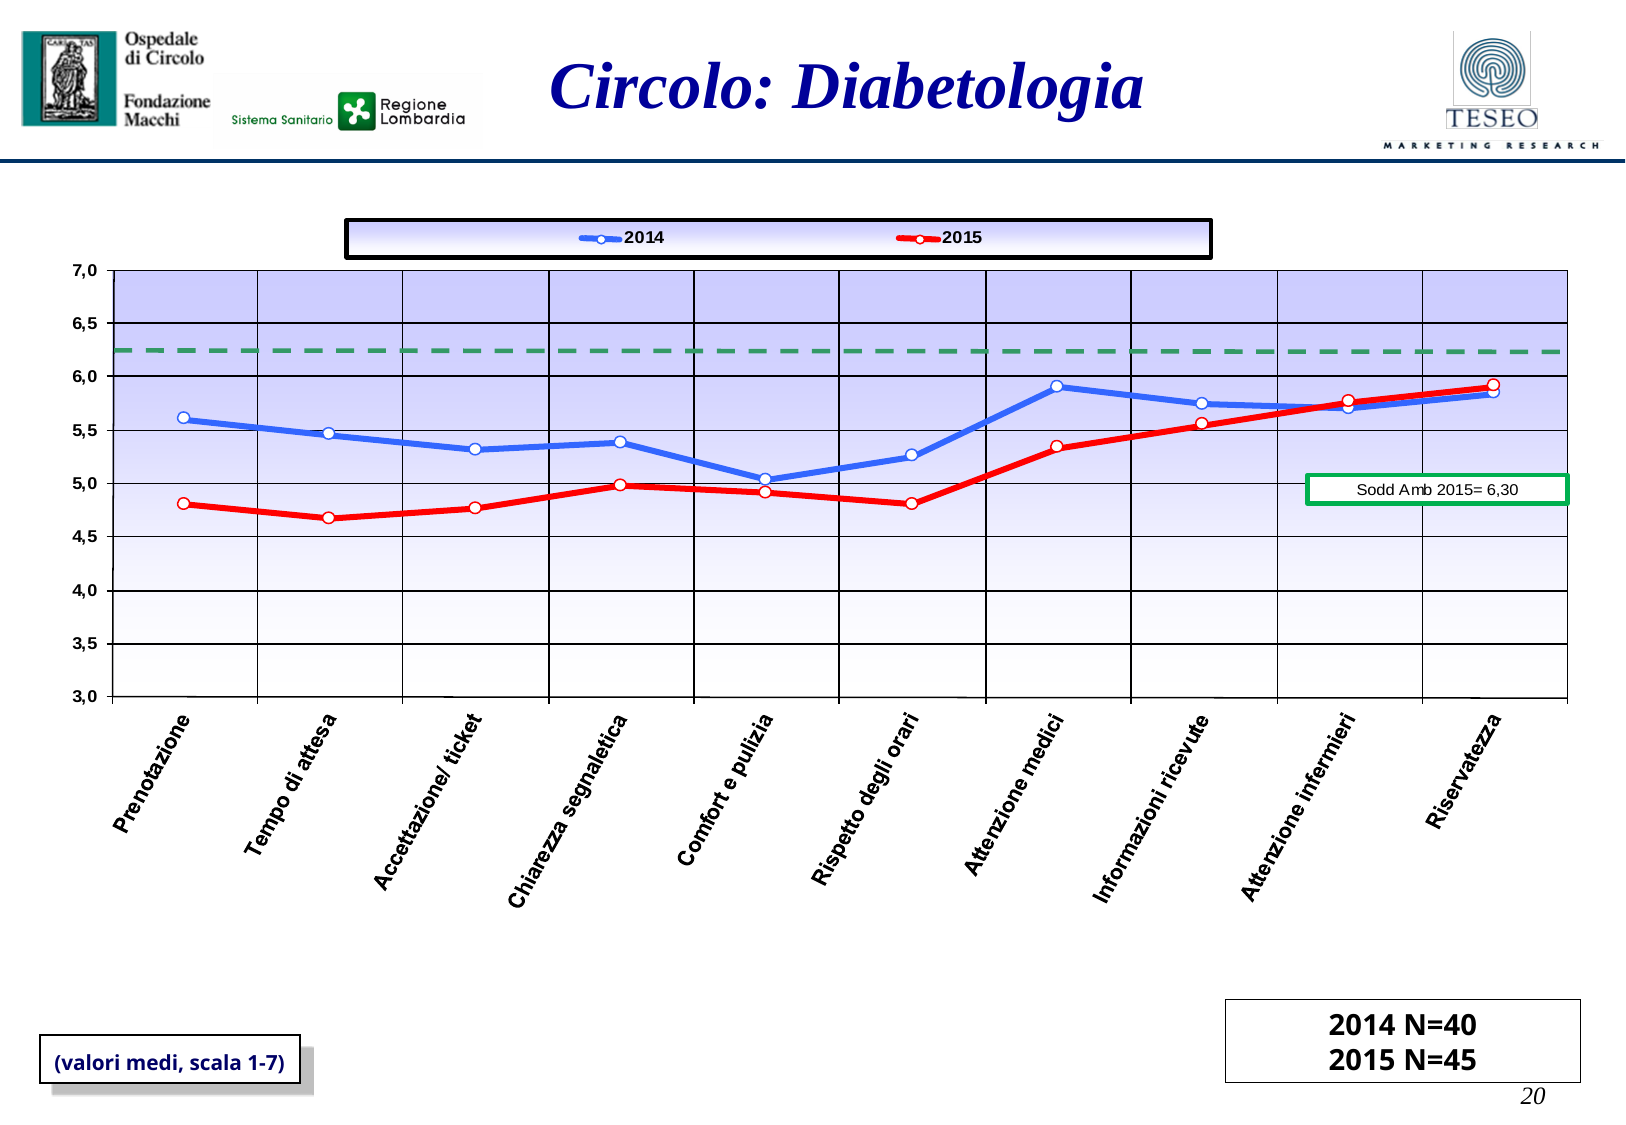

Circolo: Diabetologia
2014 N=40
2015 N=45
(valori medi, scala 1-7)